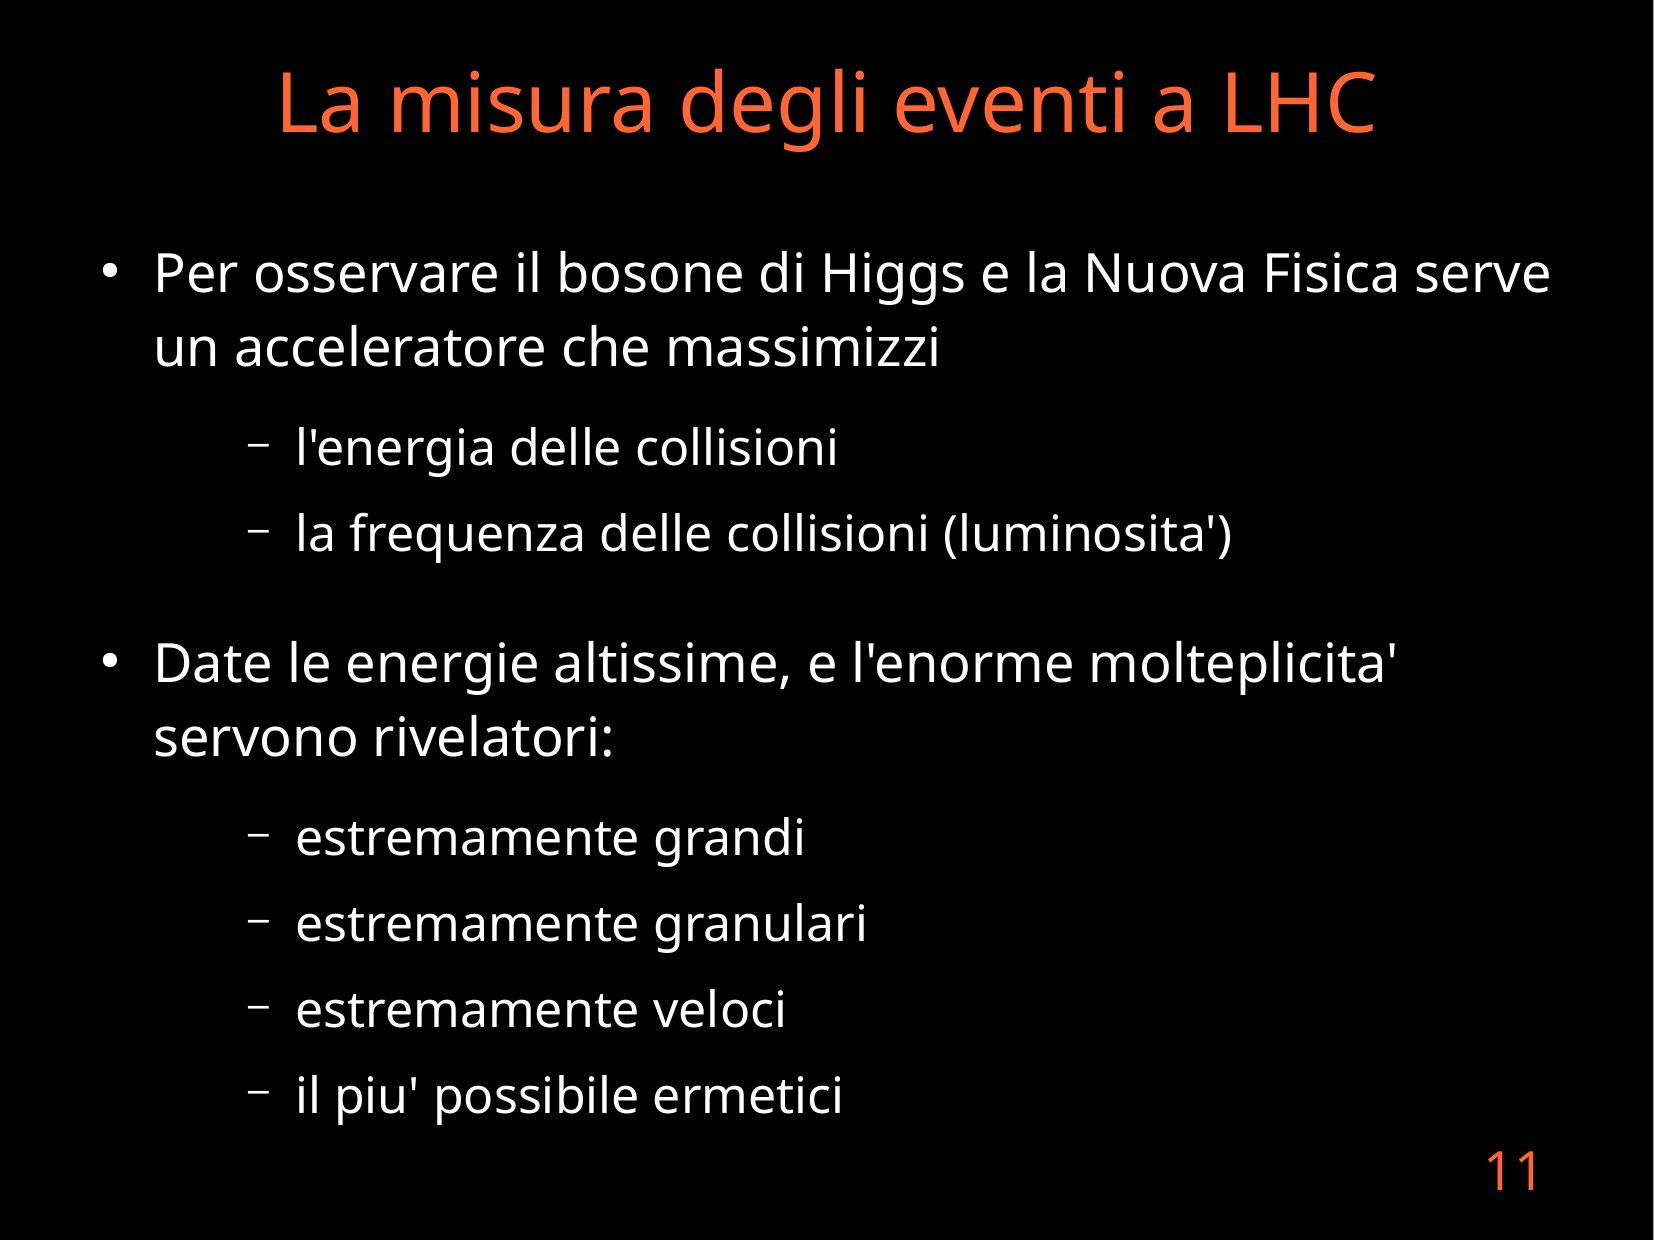

# La misura degli eventi a LHC
Per osservare il bosone di Higgs e la Nuova Fisica serve un acceleratore che massimizzi
l'energia delle collisioni
la frequenza delle collisioni (luminosita')
Date le energie altissime, e l'enorme molteplicita' servono rivelatori:
estremamente grandi
estremamente granulari
estremamente veloci
il piu' possibile ermetici